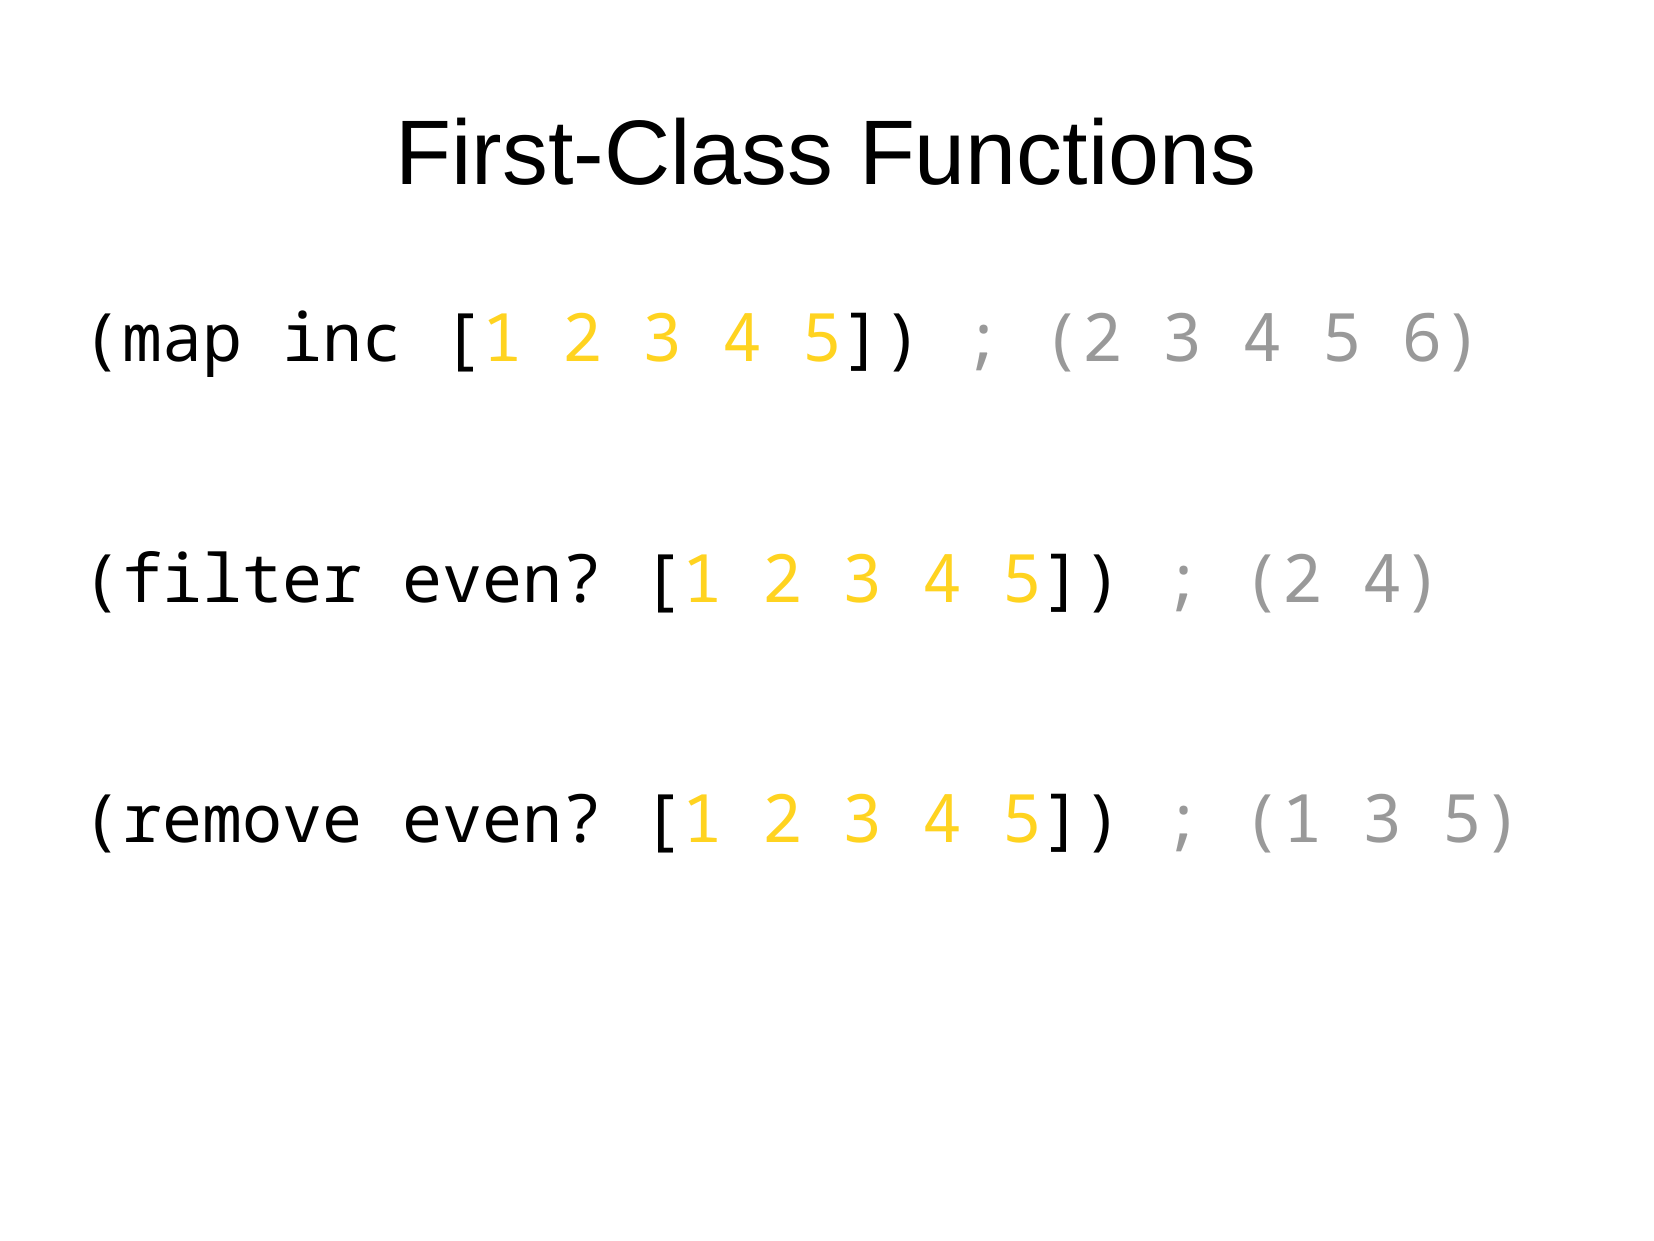

# First-Class Functions
(map inc [1 2 3 4 5]) ; (2 3 4 5 6)
(filter even? [1 2 3 4 5]) ; (2 4)
(remove even? [1 2 3 4 5]) ; (1 3 5)